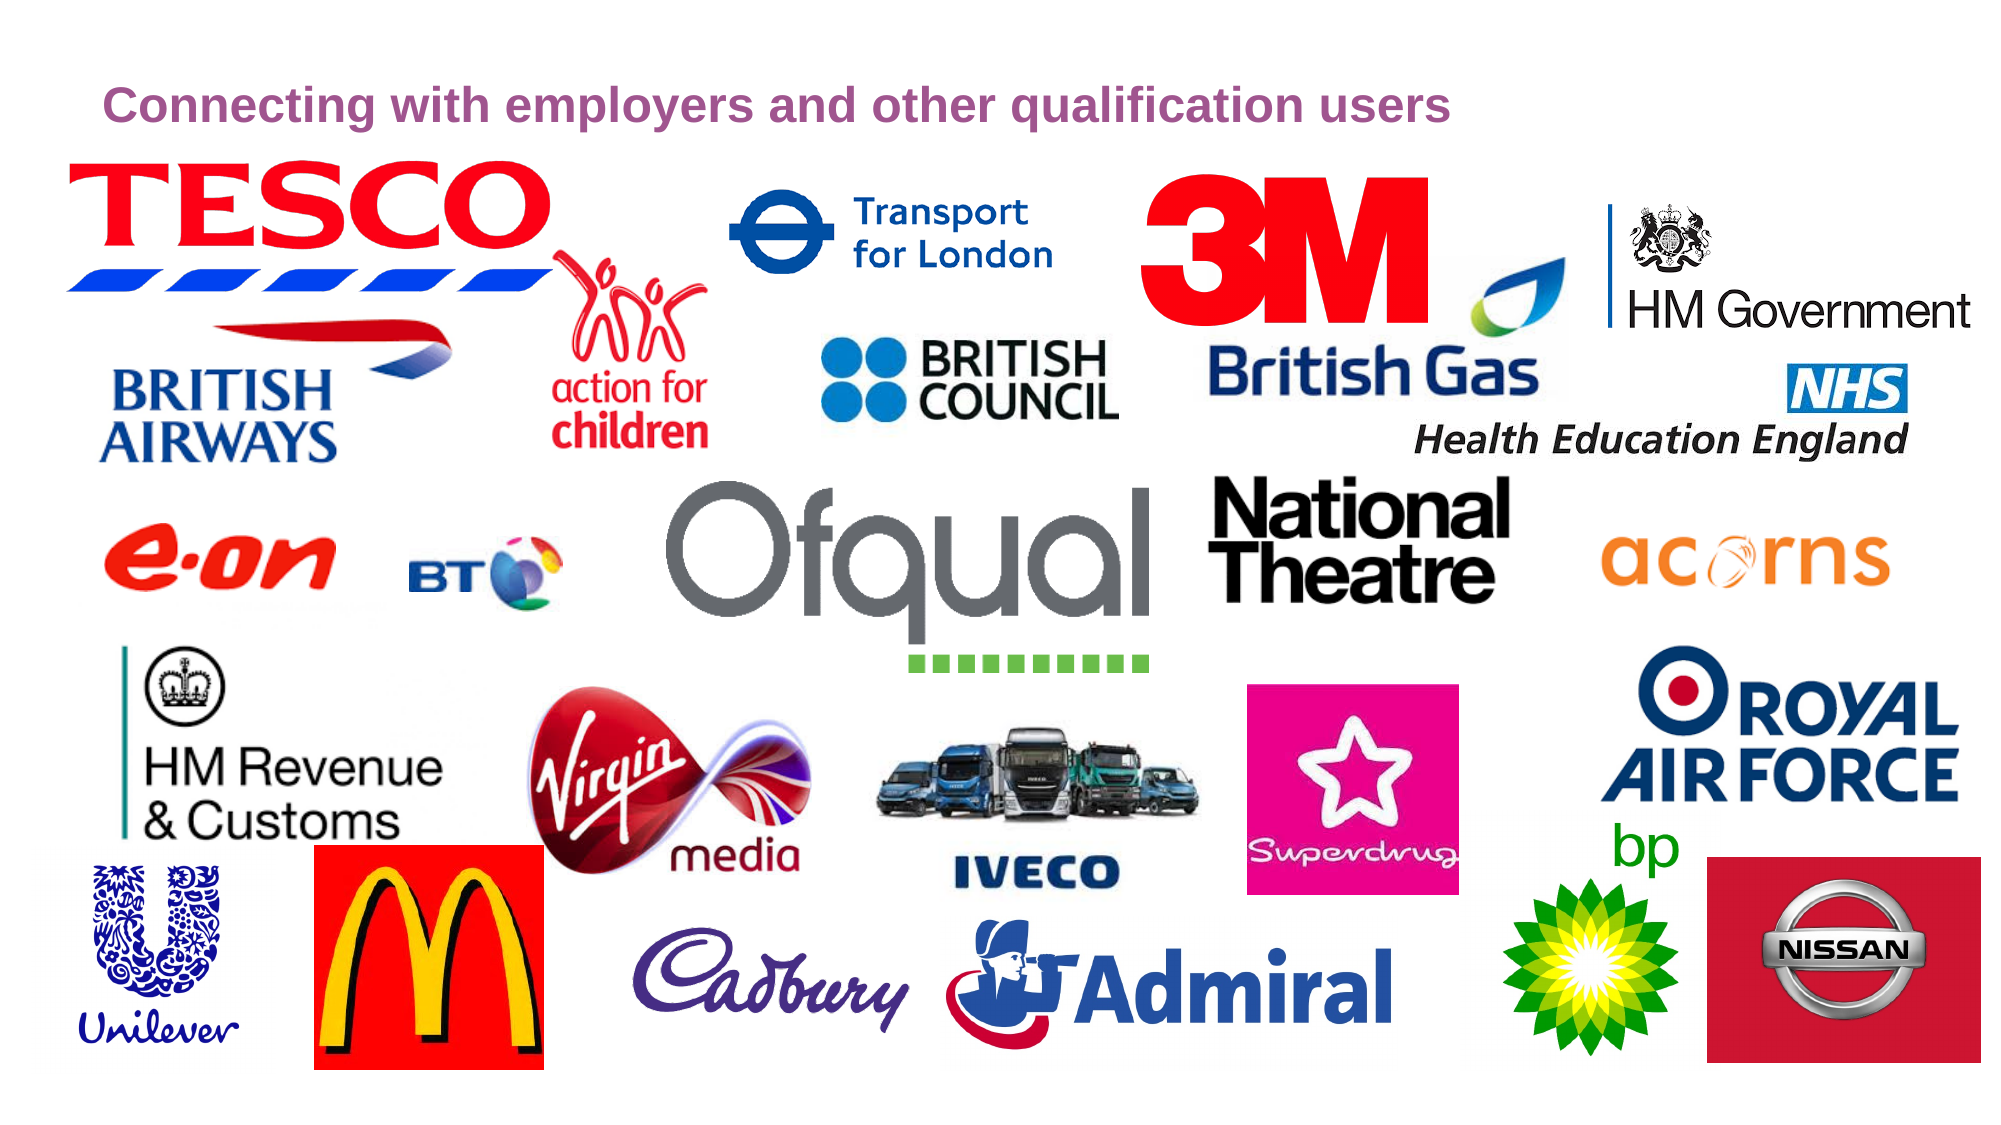

# Connecting with employers and other qualification users